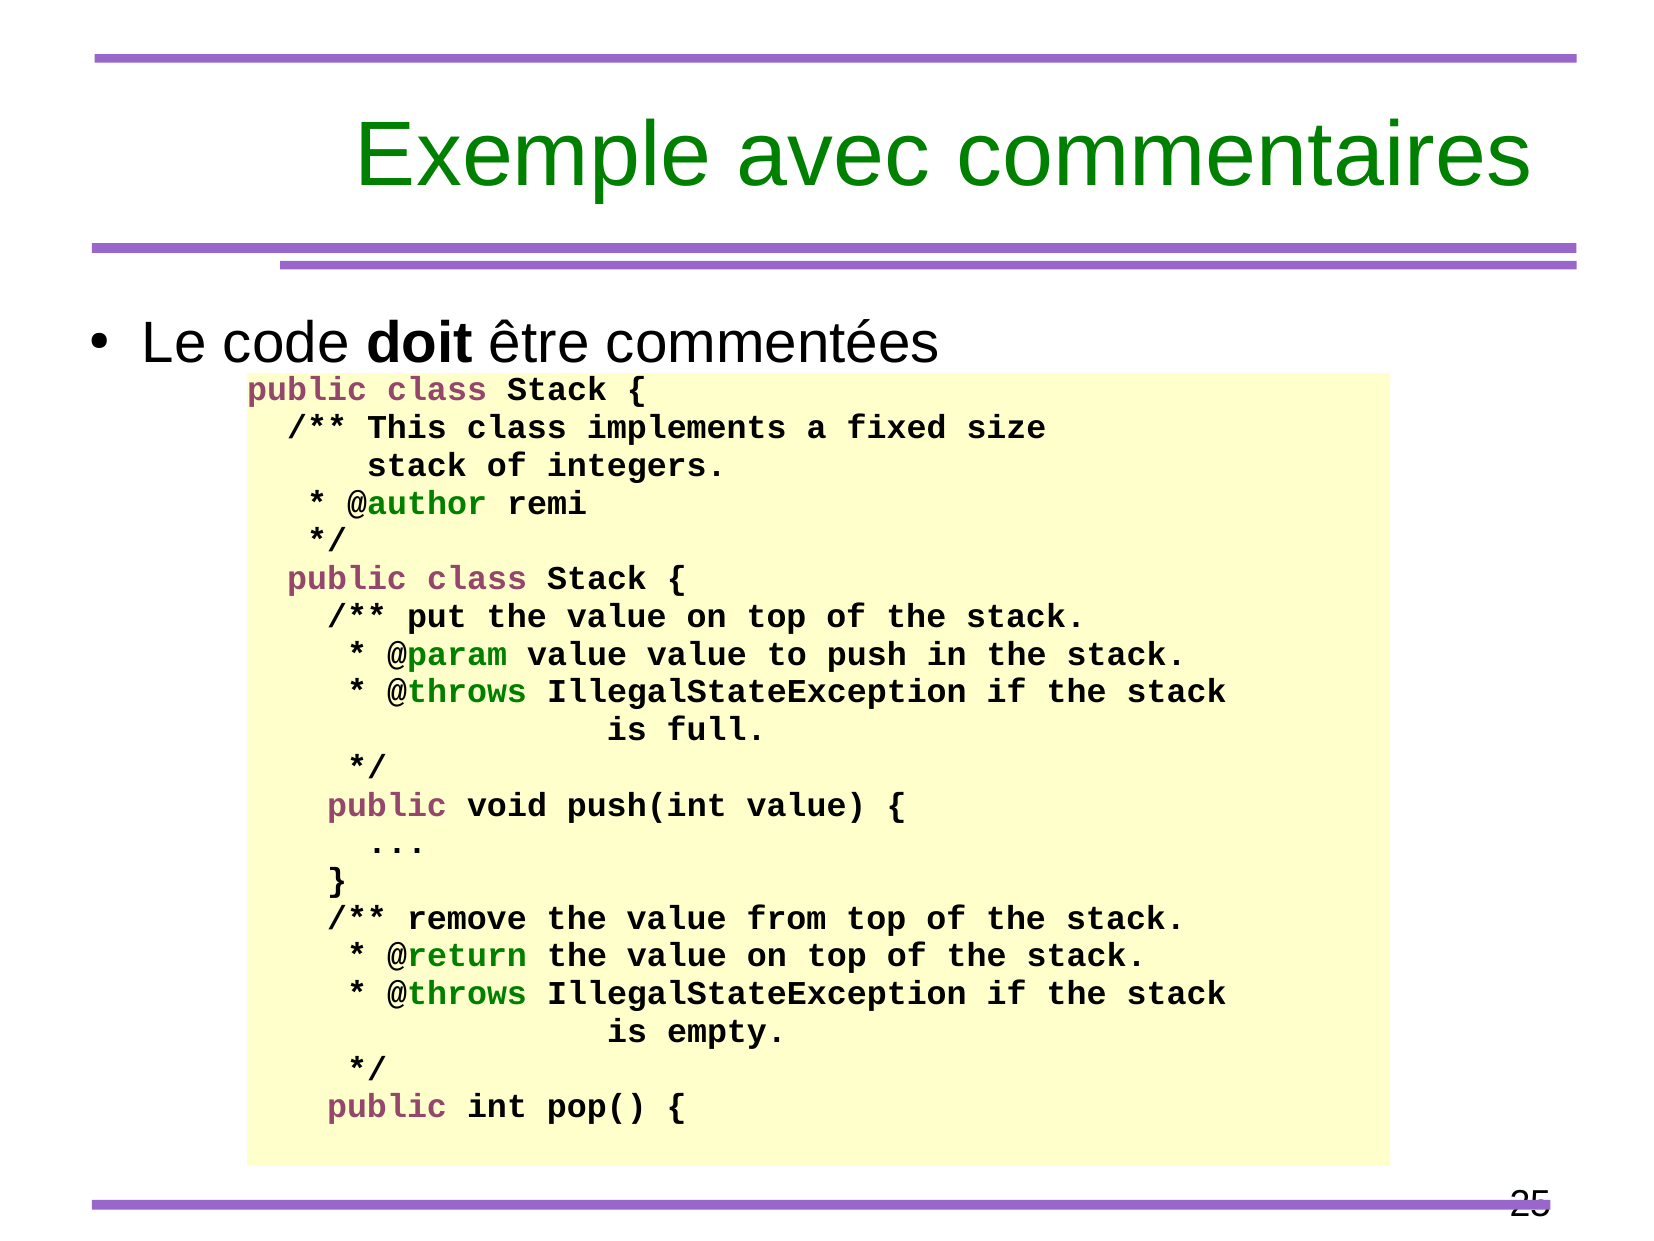

# Exemple avec commentaires
Le code doit être commentées
public class Stack {
 /** This class implements a fixed size
 stack of integers.
 * @author remi
 */
 public class Stack {
 /** put the value on top of the stack.
 * @param value value to push in the stack.
 * @throws IllegalStateException if the stack
 is full.
 */
 public void push(int value) {
 ...
 }
 /** remove the value from top of the stack.
 * @return the value on top of the stack.
 * @throws IllegalStateException if the stack
 is empty.
 */
 public int pop() {